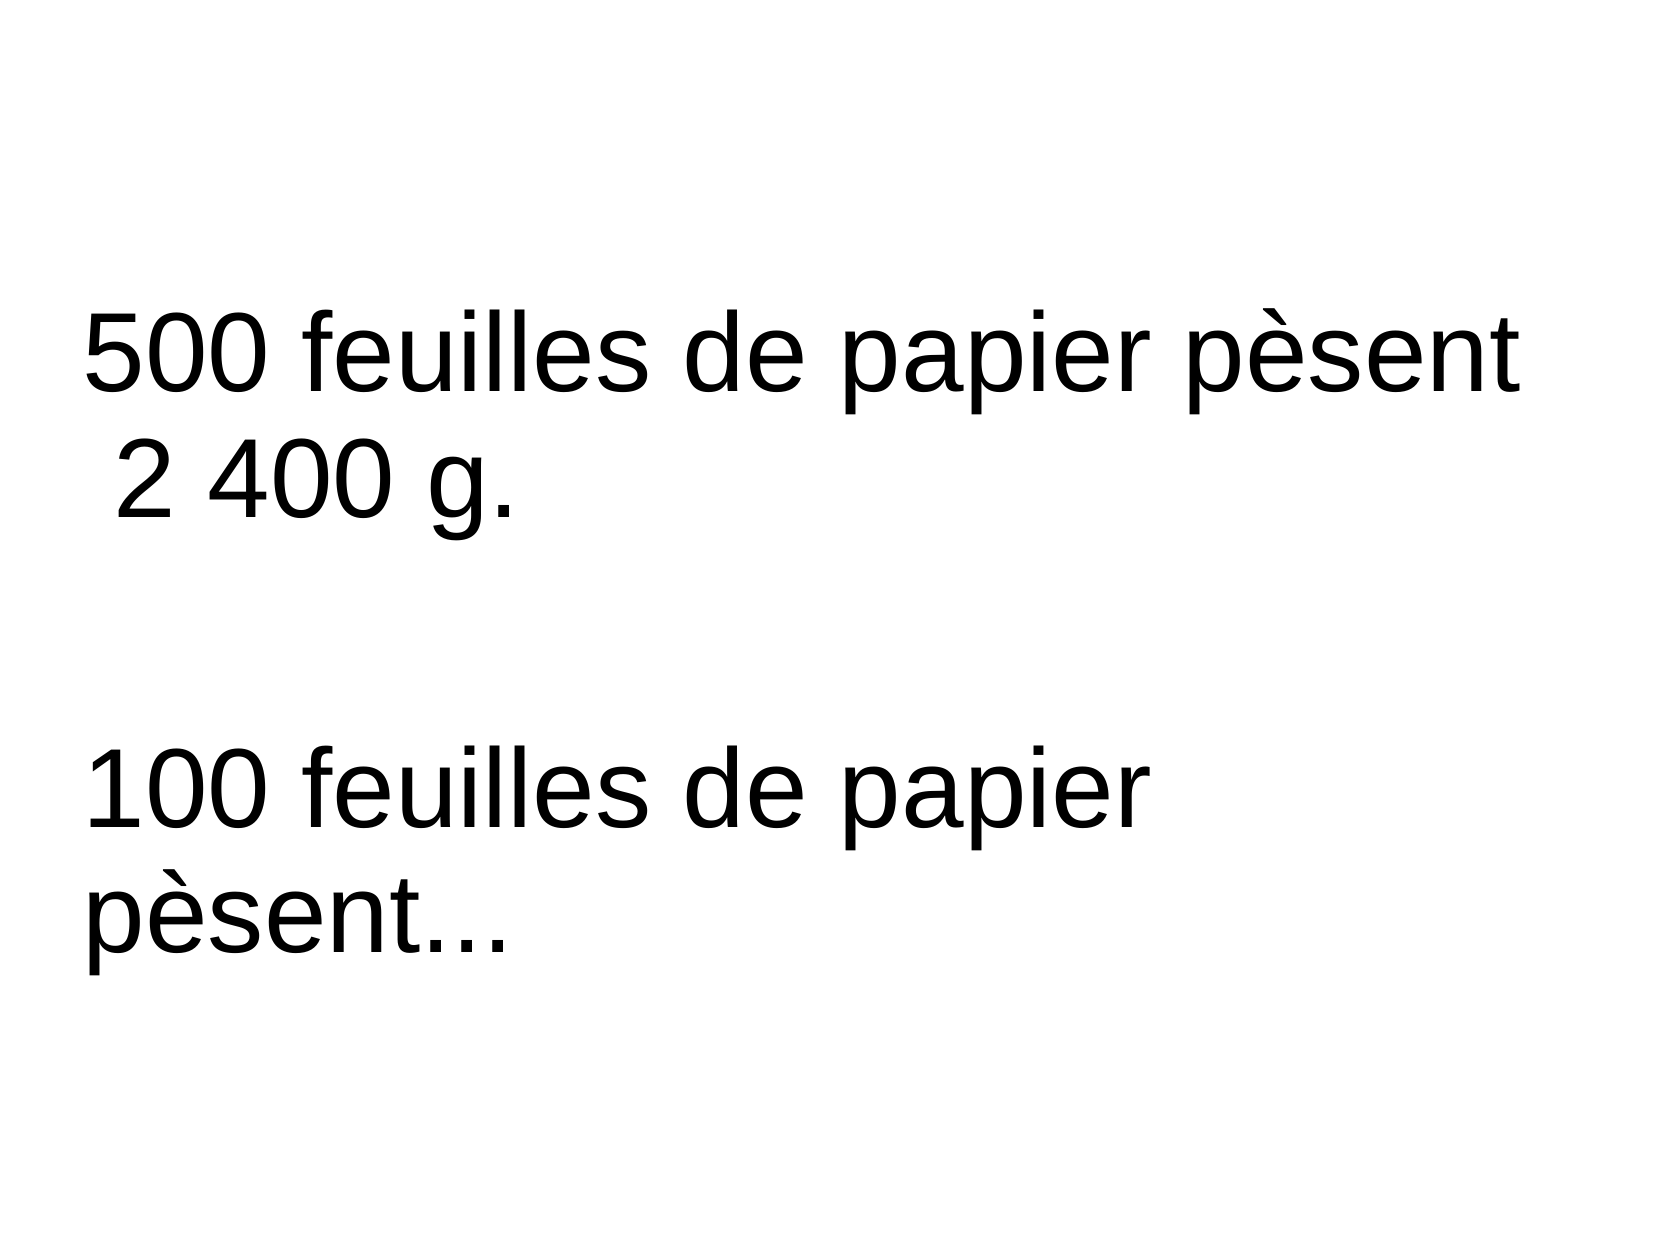

#
500 feuilles de papier pèsent 2 400 g.
100 feuilles de papier pèsent...